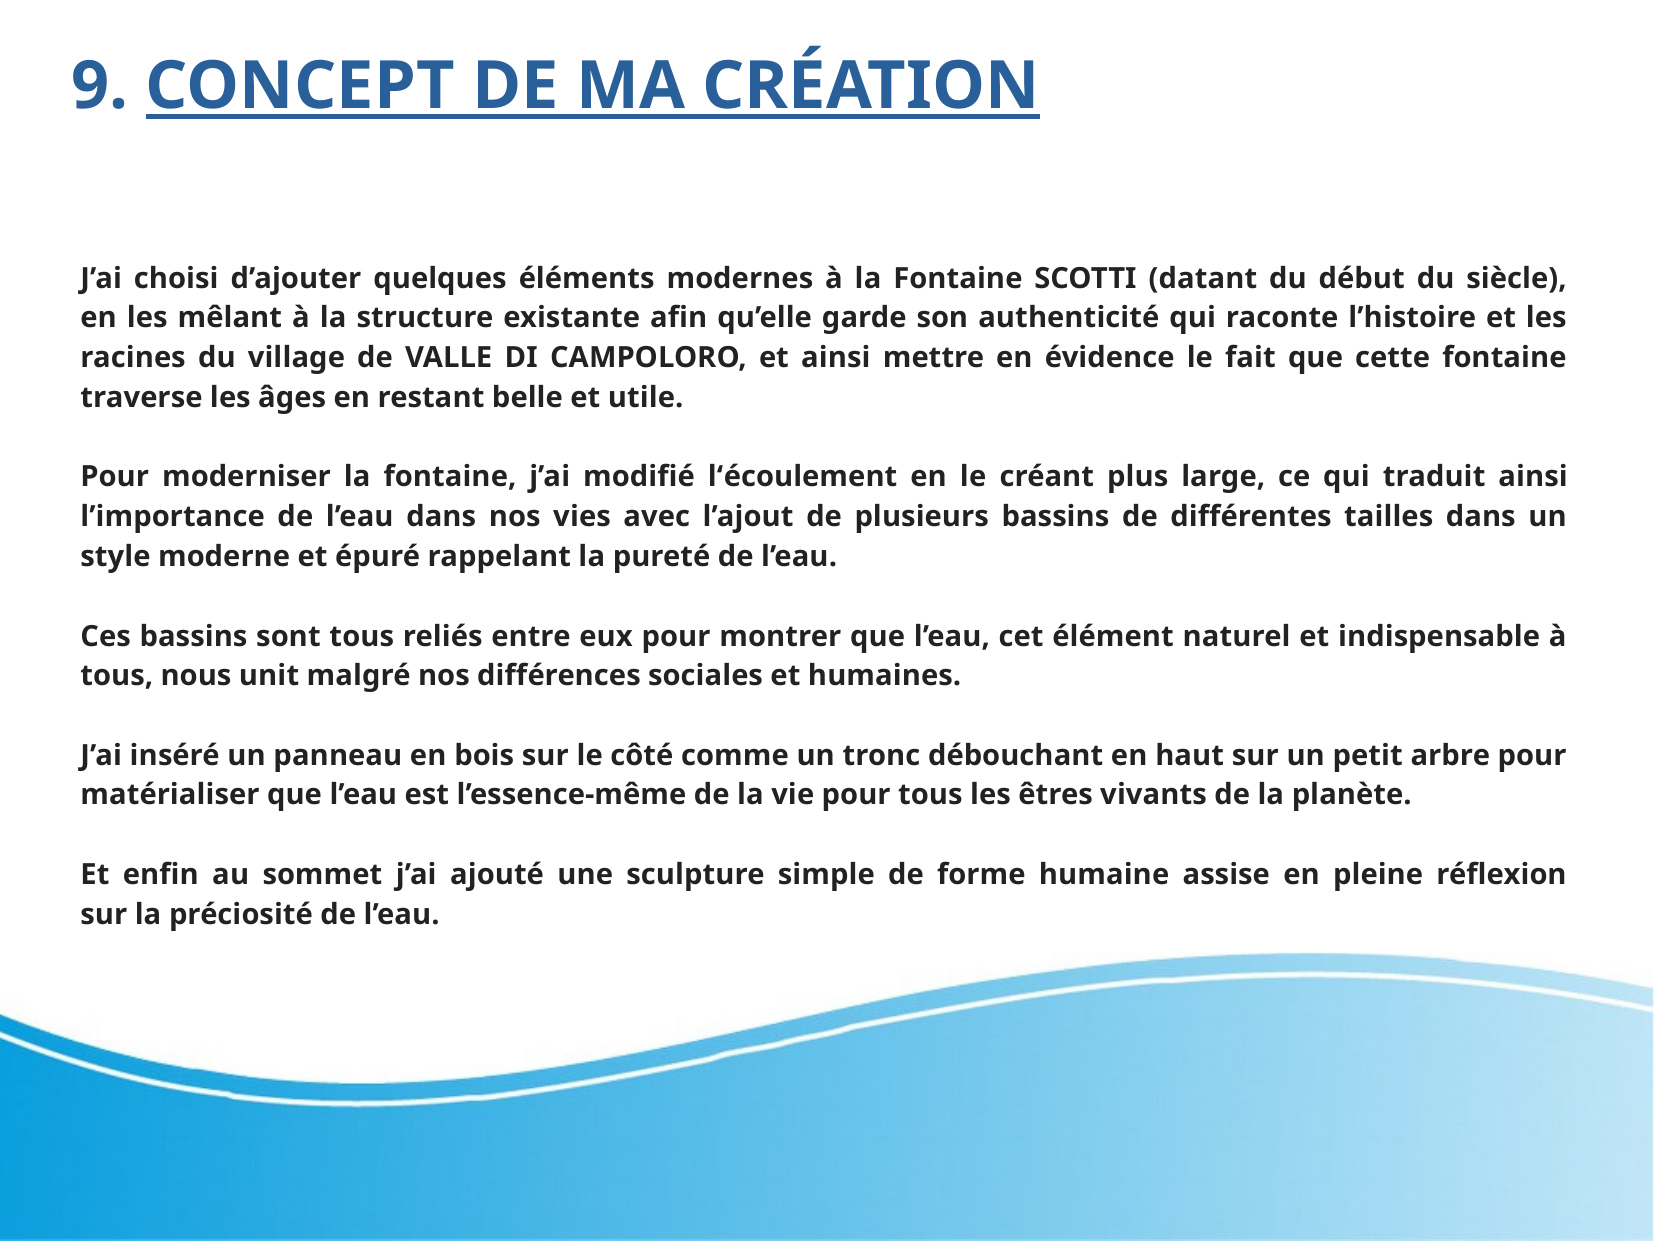

# 9. CONCEPT DE MA CRÉATION
J’ai choisi d’ajouter quelques éléments modernes à la Fontaine SCOTTI (datant du début du siècle),
en les mêlant à la structure existante afin qu’elle garde son authenticité qui raconte l’histoire et les racines du village de VALLE DI CAMPOLORO, et ainsi mettre en évidence le fait que cette fontaine traverse les âges en restant belle et utile.
Pour moderniser la fontaine, j’ai modifié l‘écoulement en le créant plus large, ce qui traduit ainsi l’importance de l’eau dans nos vies avec l’ajout de plusieurs bassins de différentes tailles dans un style moderne et épuré rappelant la pureté de l’eau.
Ces bassins sont tous reliés entre eux pour montrer que l’eau, cet élément naturel et indispensable à tous, nous unit malgré nos différences sociales et humaines.
J’ai inséré un panneau en bois sur le côté comme un tronc débouchant en haut sur un petit arbre pour matérialiser que l’eau est l’essence-même de la vie pour tous les êtres vivants de la planète.
Et enfin au sommet j’ai ajouté une sculpture simple de forme humaine assise en pleine réflexion
sur la préciosité de l’eau.